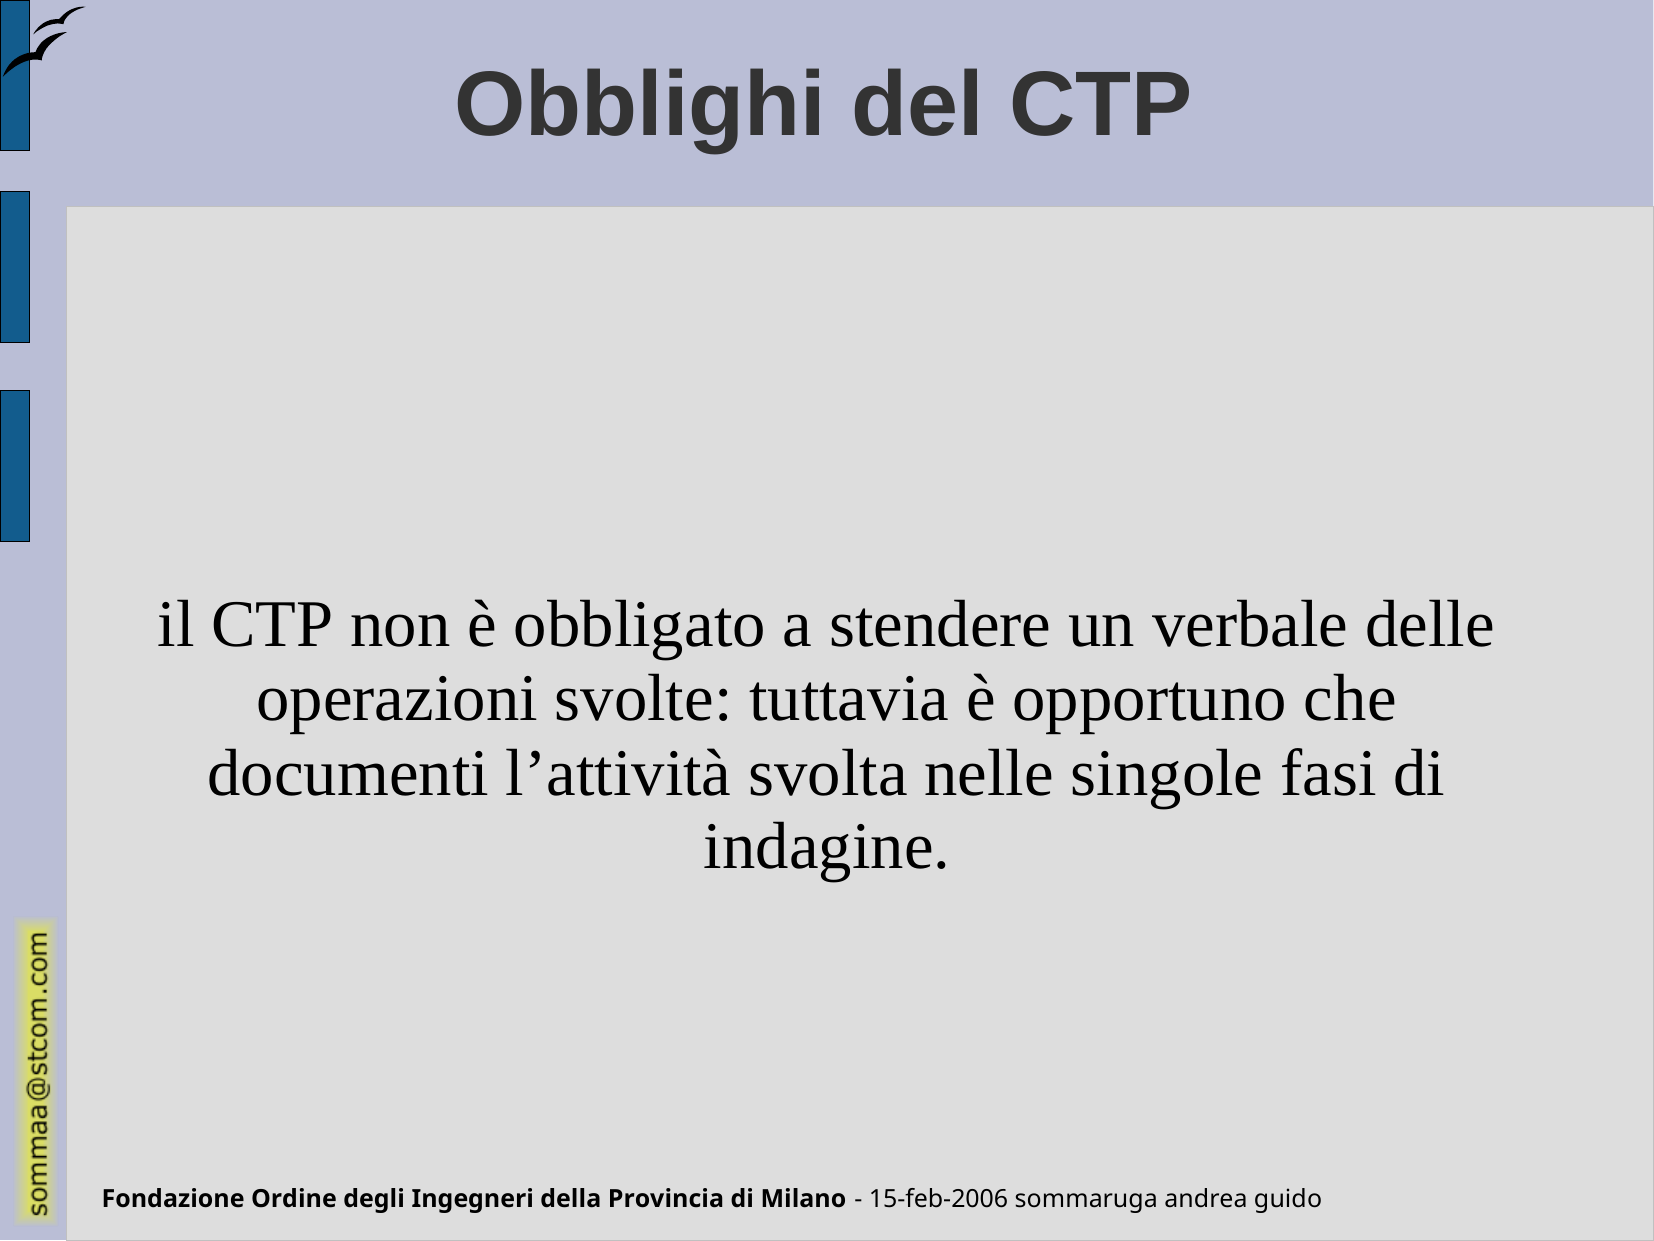

# Obblighi del CTP
il CTP non è obbligato a stendere un verbale delle operazioni svolte: tuttavia è opportuno che documenti l’attività svolta nelle singole fasi di indagine.